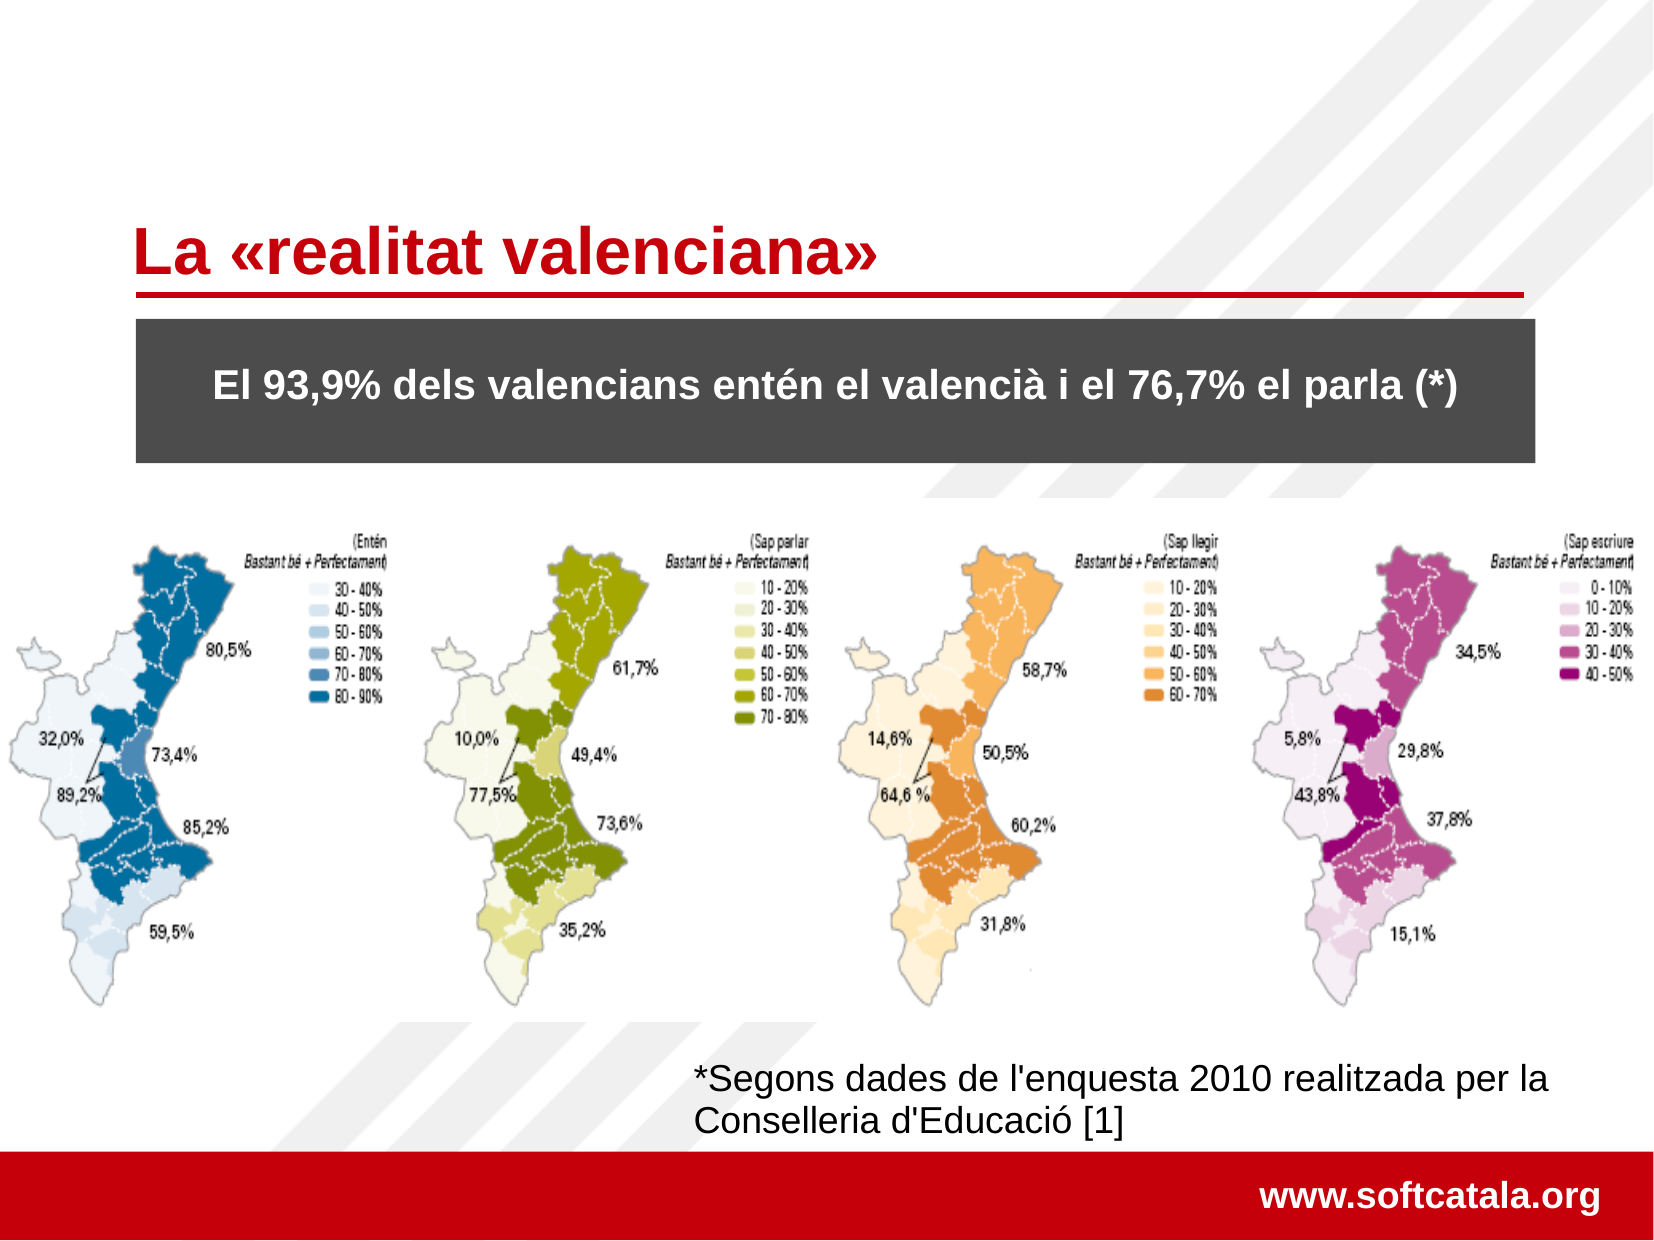

La «realitat valenciana»
El 93,9% dels valencians entén el valencià i el 76,7% el parla (*)
*Segons dades de l'enquesta 2010 realitzada per la Conselleria d'Educació [1]
 www.softcatala.org